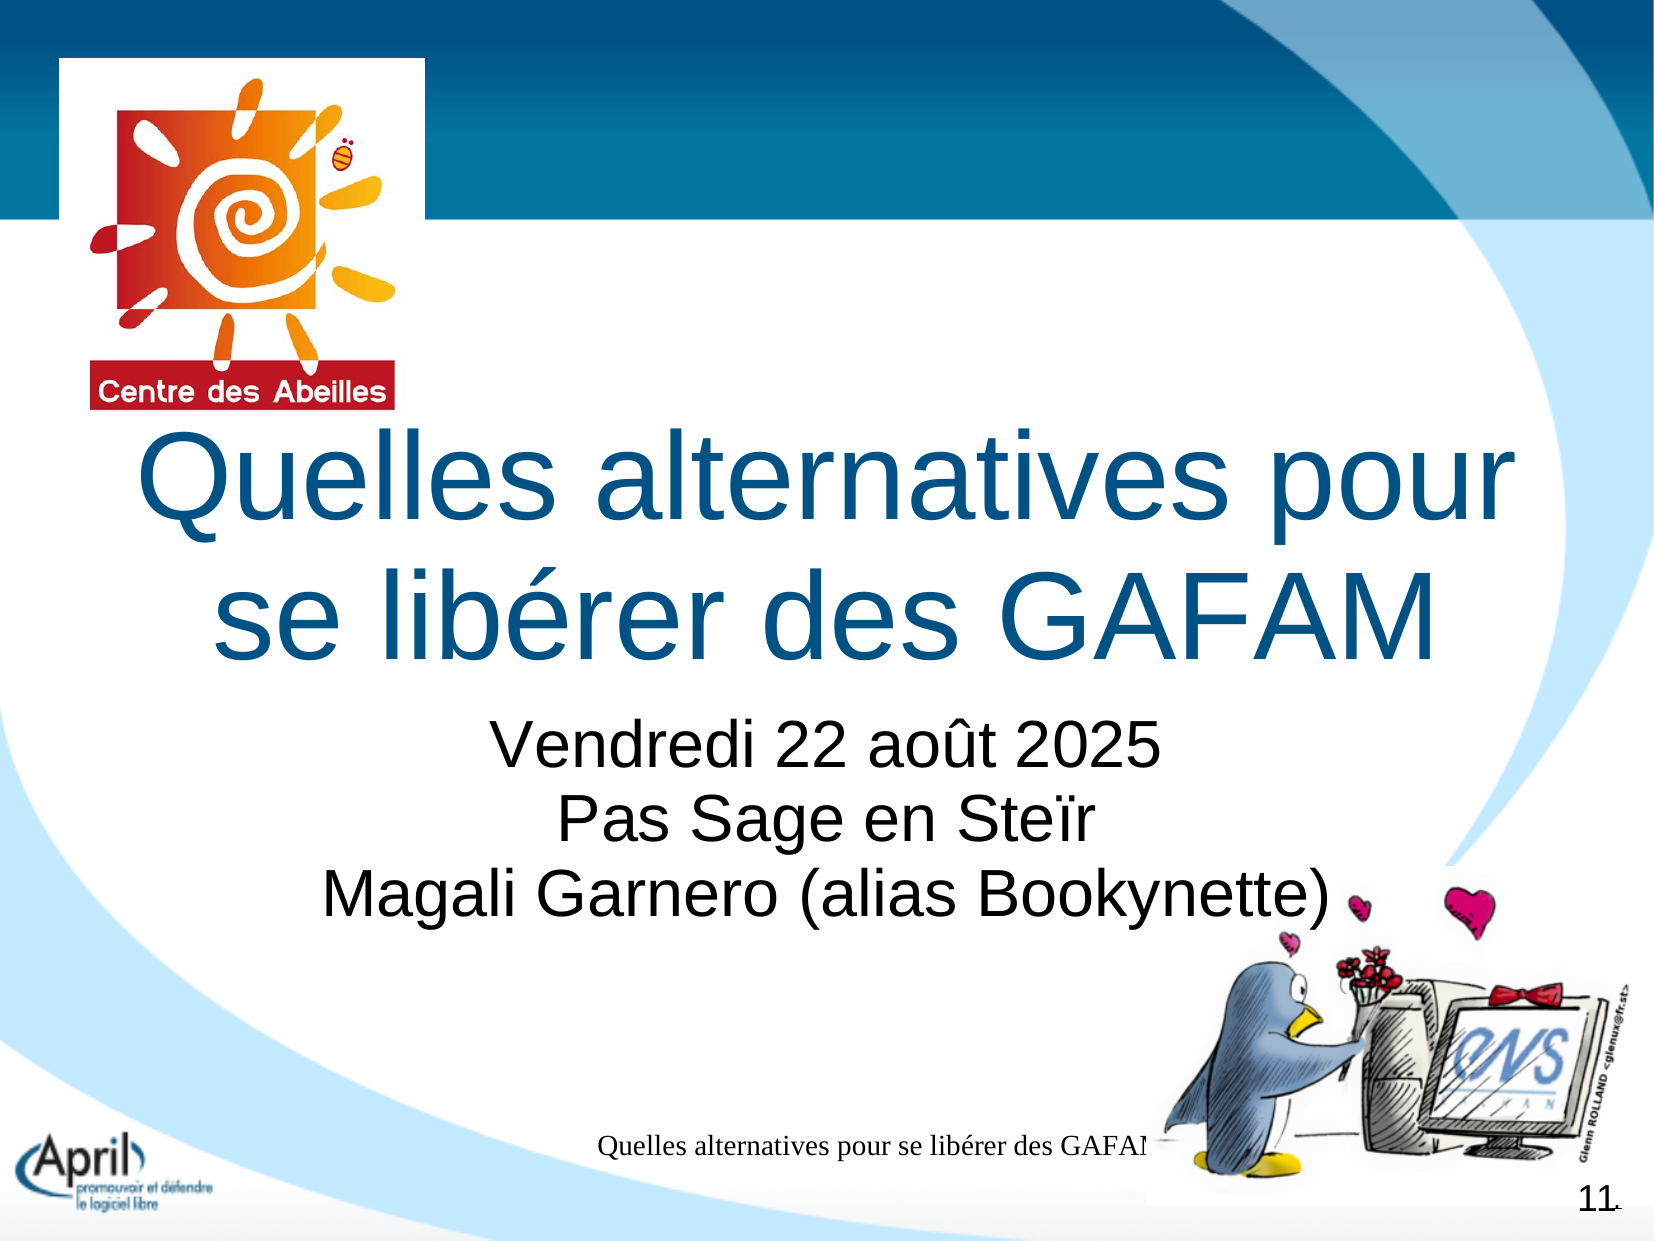

# Quelles alternatives pour se libérer des GAFAM
Vendredi 22 août 2025
Pas Sage en Steïr
Magali Garnero (alias Bookynette)
Quelles alternatives pour se libérer des GAFAM?
1
11